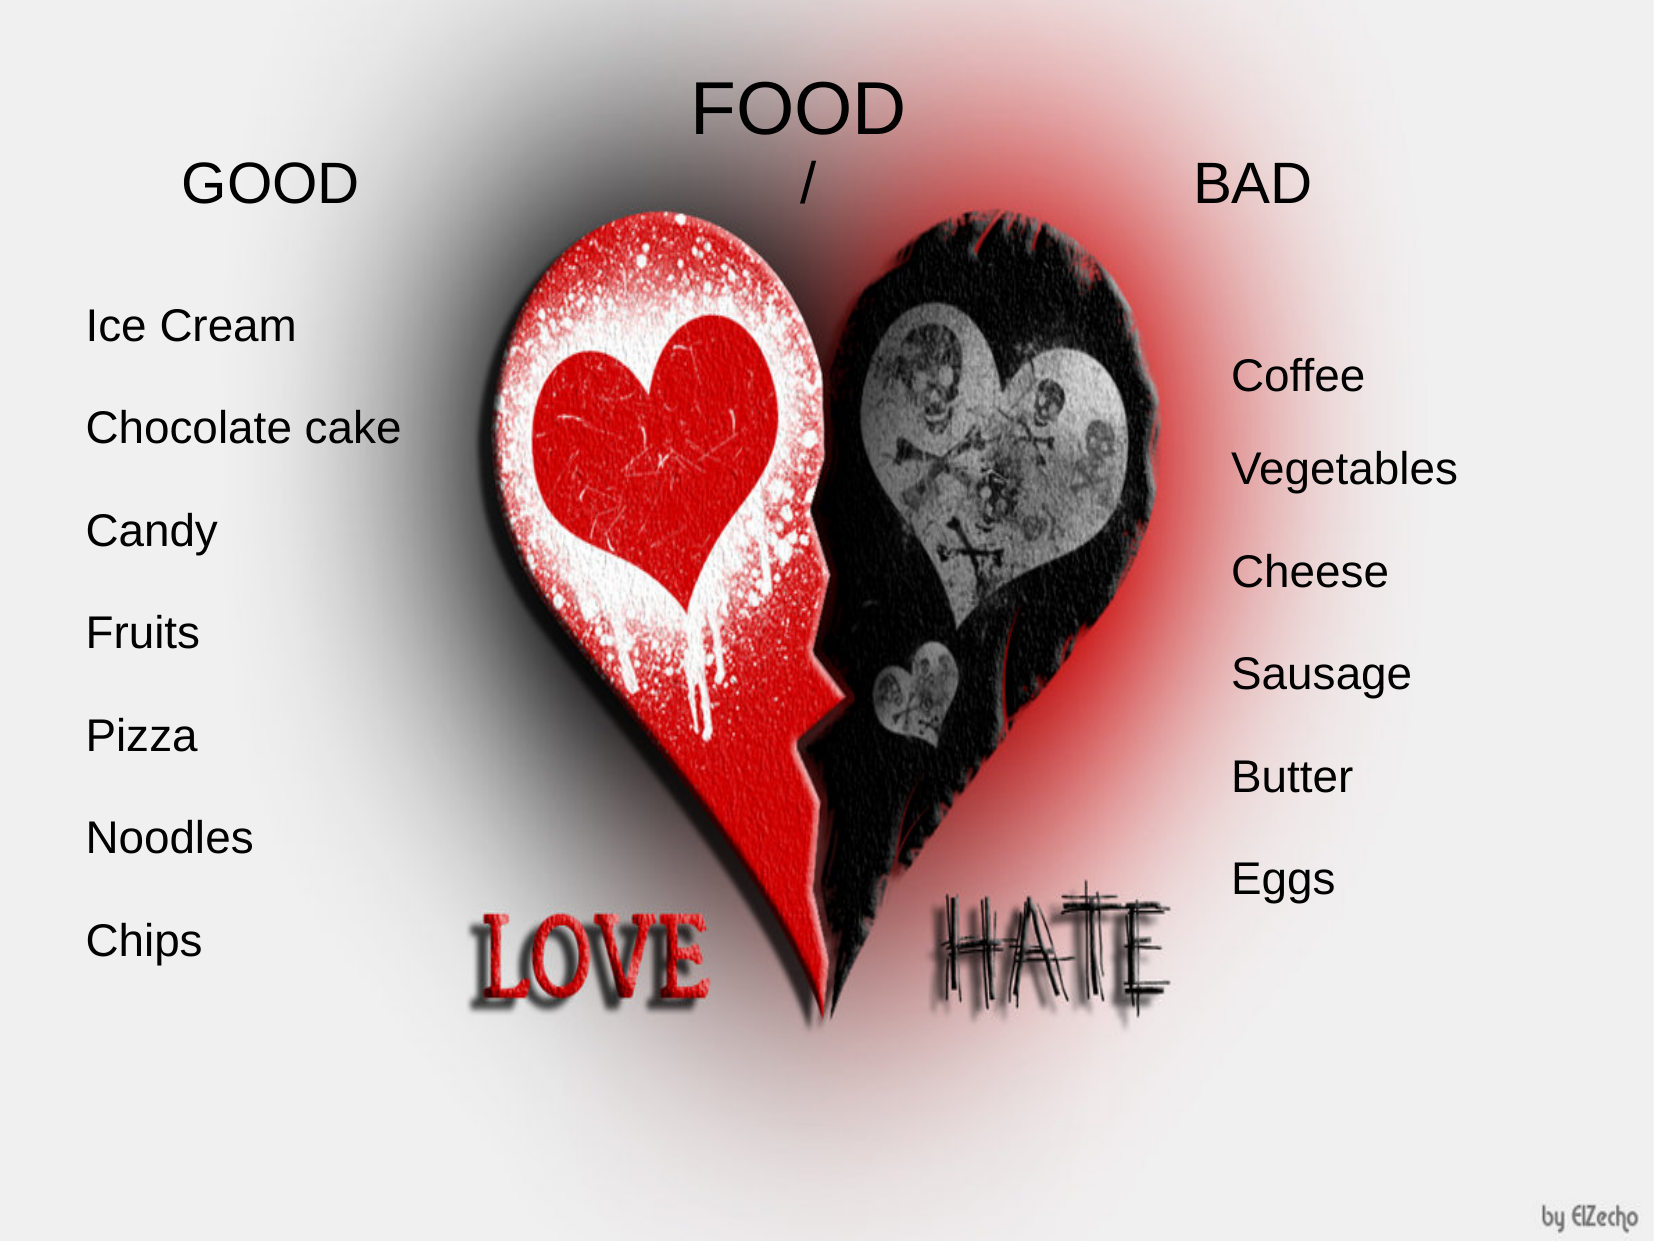

FOOD
 GOOD / BAD
Ice Cream
Chocolate cake
Candy
Fruits
Pizza
Noodles
Chips
Coffee
Vegetables
Cheese
Sausage
Butter
Eggs